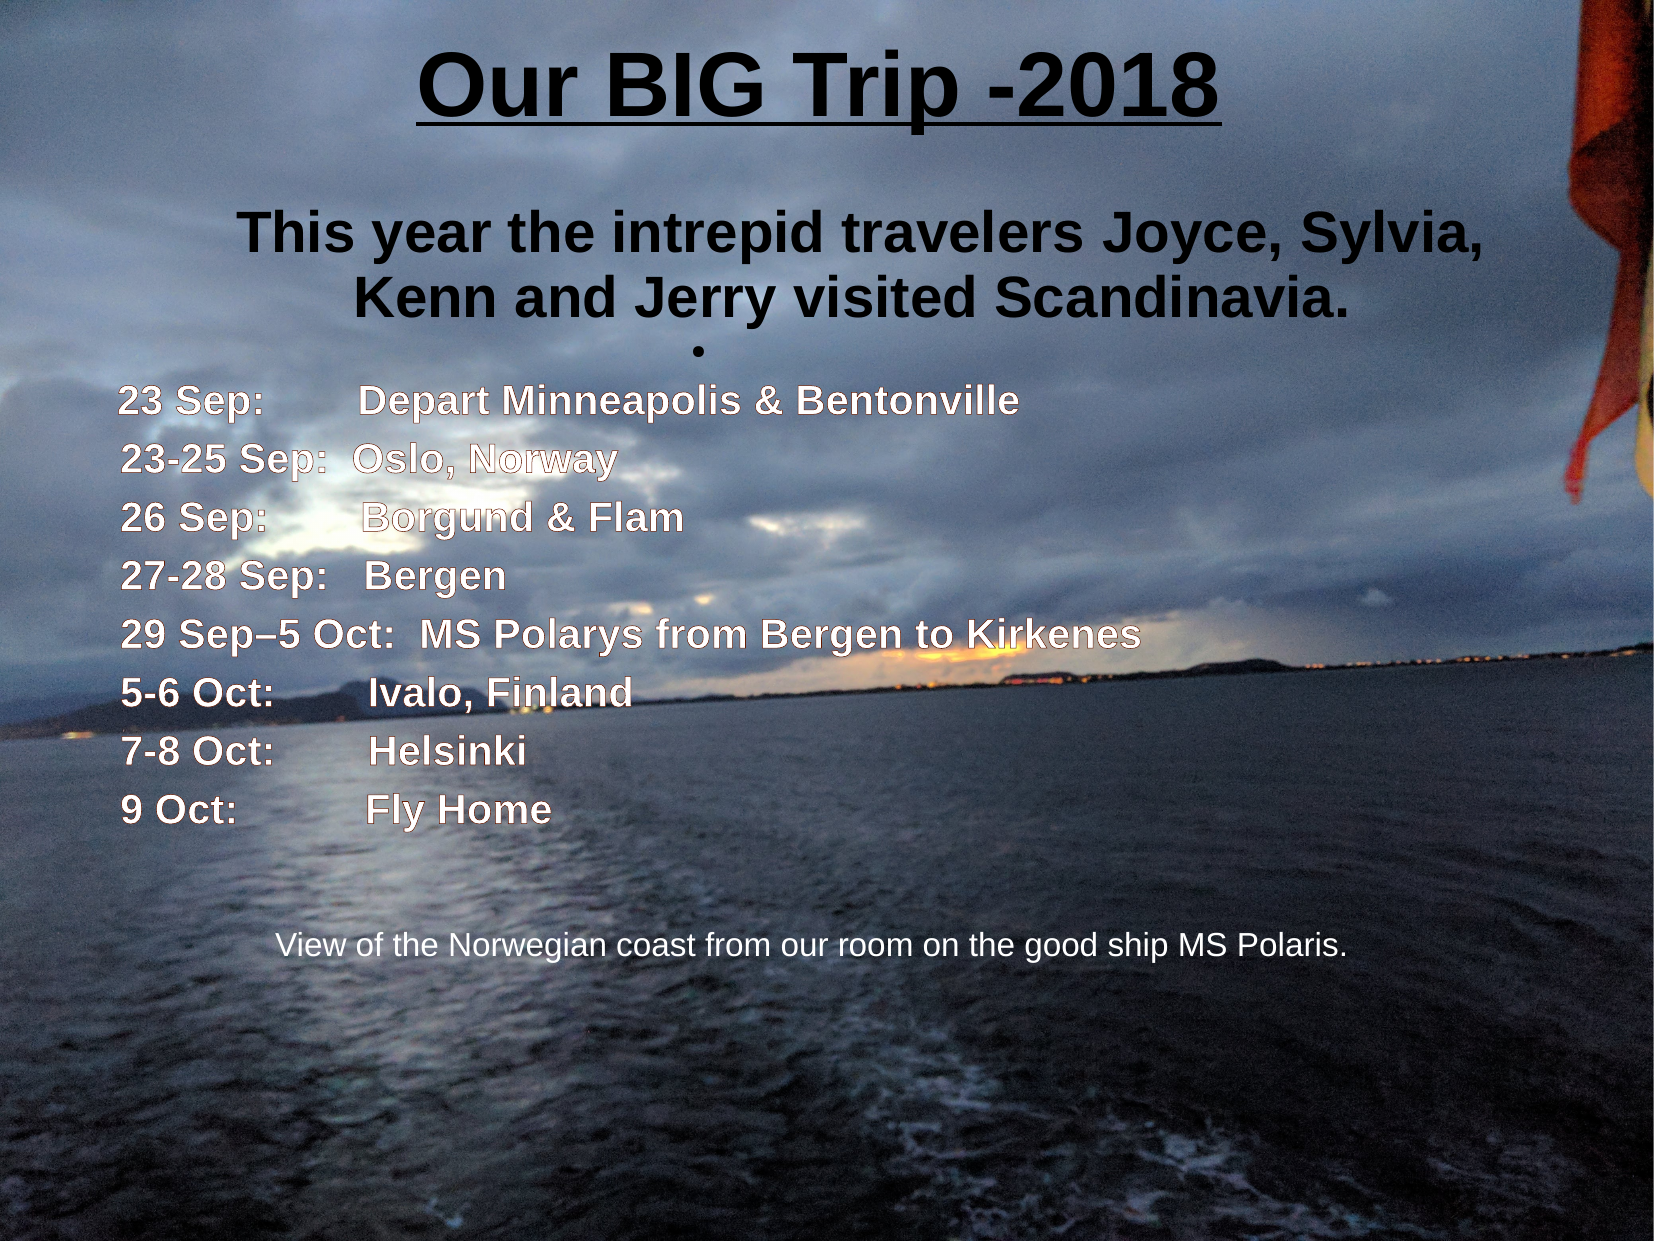

# Our BIG Trip -2018
 This year the intrepid travelers Joyce, Sylvia, Kenn and Jerry visited Scandinavia.
 23 Sep: Depart Minneapolis & Bentonville
23-25 Sep: Oslo, Norway
26 Sep: Borgund & Flam
27-28 Sep: Bergen
29 Sep–5 Oct: MS Polarys from Bergen to Kirkenes
5-6 Oct: Ivalo, Finland
7-8 Oct: Helsinki
9 Oct: Fly Home
View of the Norwegian coast from our room on the good ship MS Polaris.